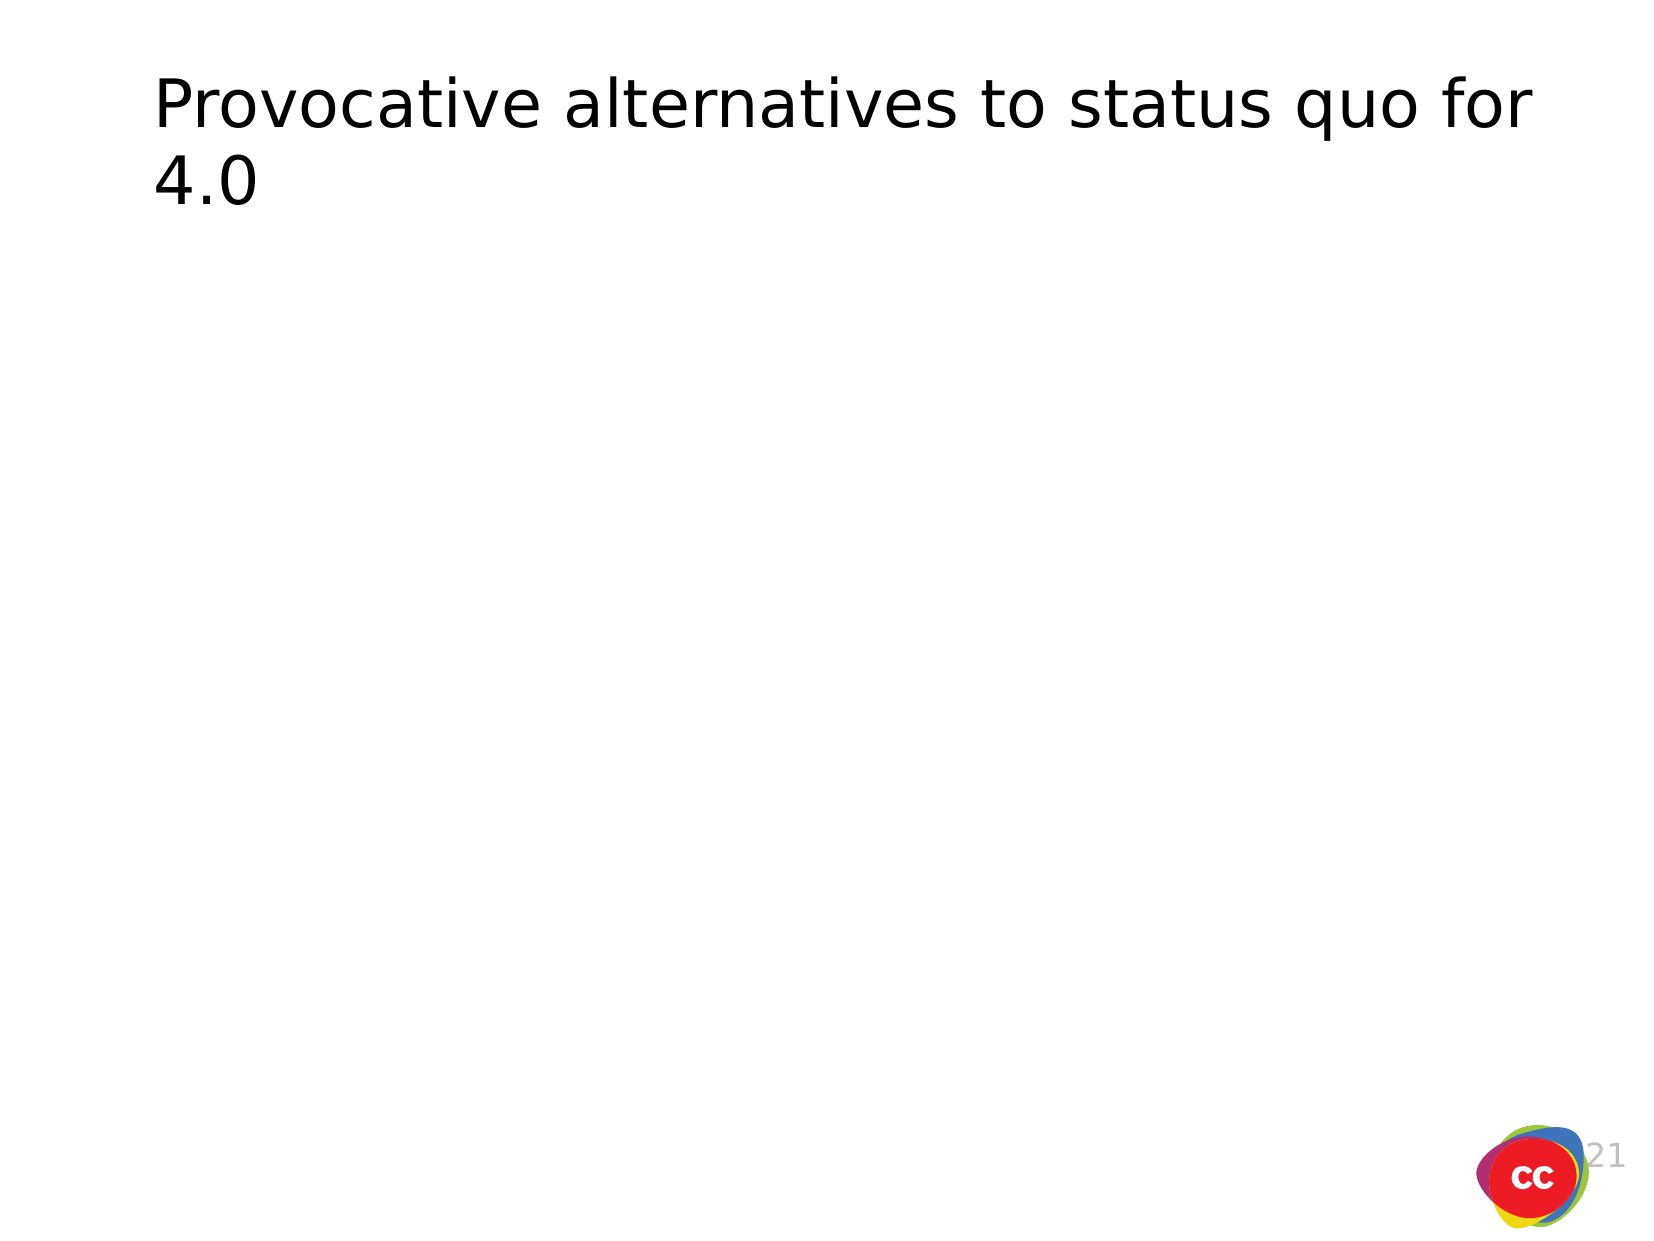

# Provocative alternatives to status quo for 4.0